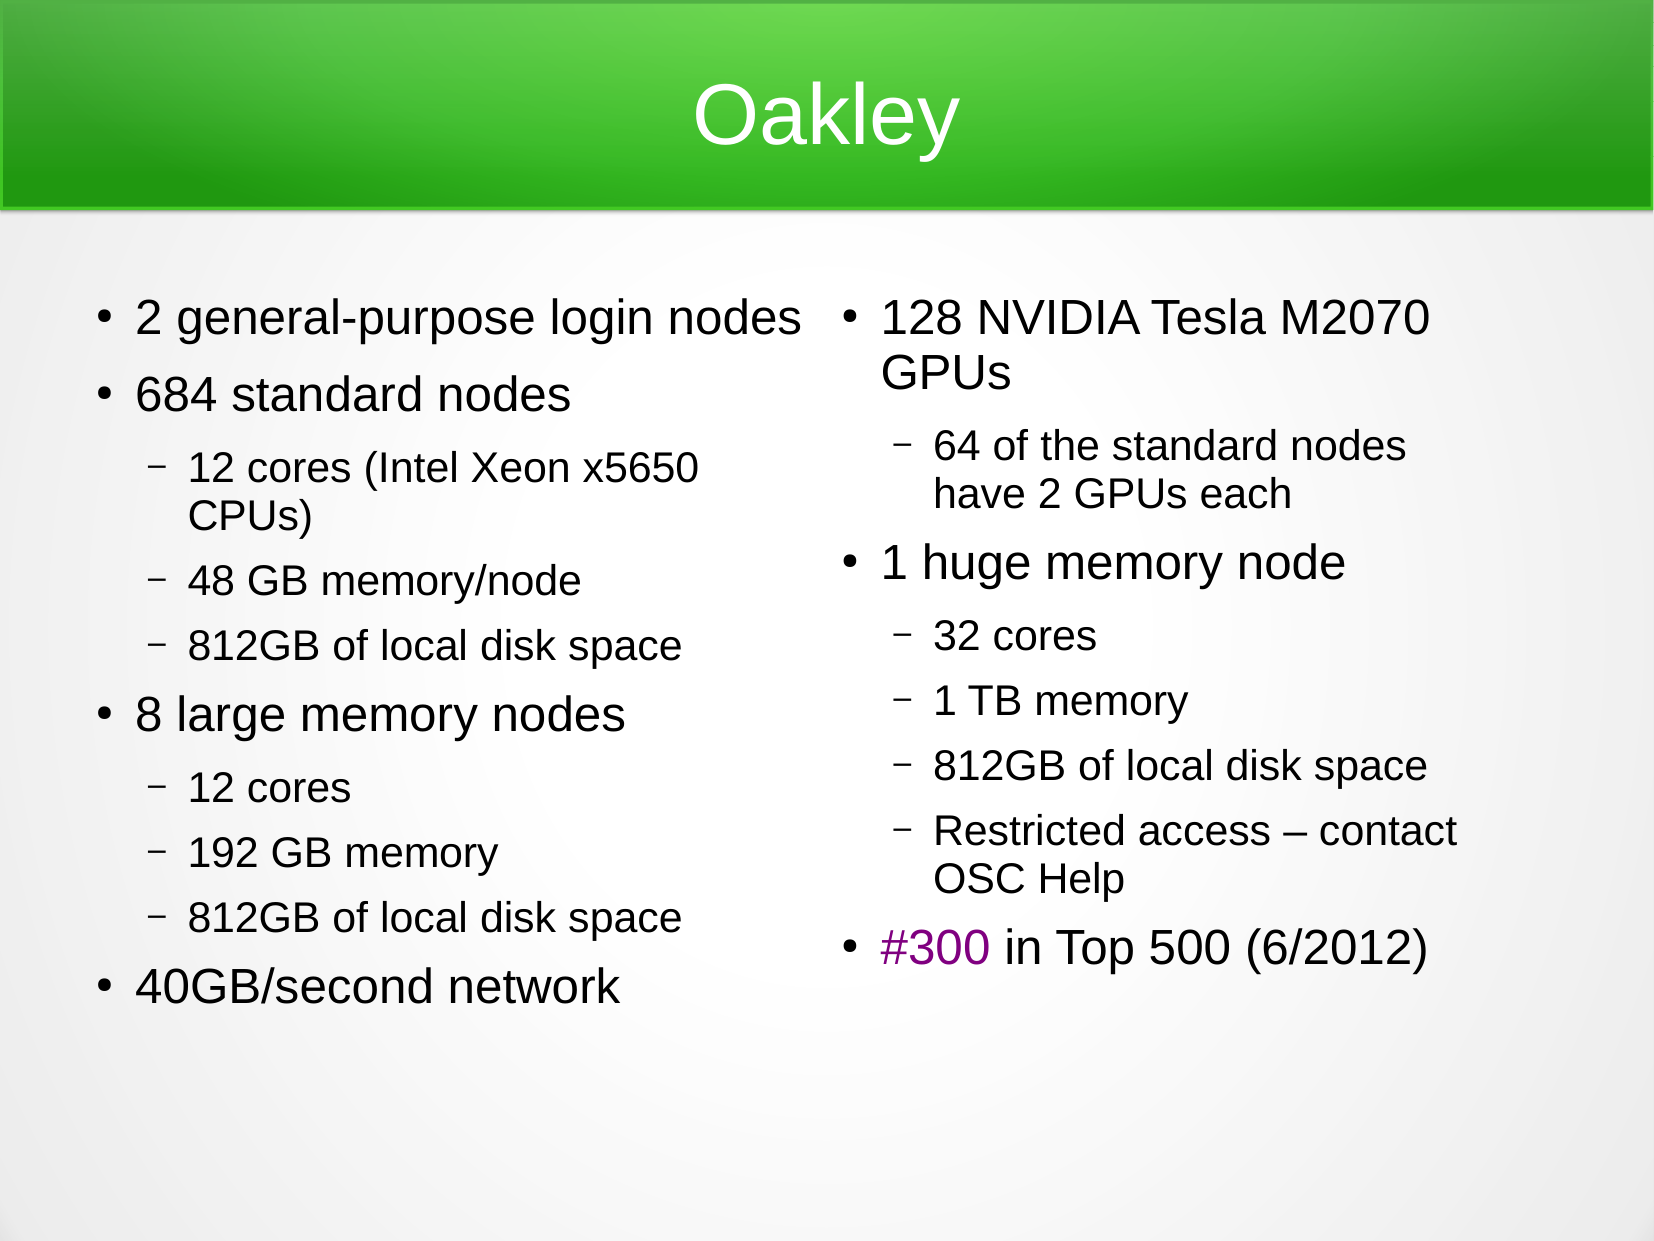

# Oakley
2 general-purpose login nodes
684 standard nodes
12 cores (Intel Xeon x5650 CPUs)
48 GB memory/node
812GB of local disk space
8 large memory nodes
12 cores
192 GB memory
812GB of local disk space
40GB/second network
128 NVIDIA Tesla M2070 GPUs
64 of the standard nodes have 2 GPUs each
1 huge memory node
32 cores
1 TB memory
812GB of local disk space
Restricted access – contact OSC Help
#300 in Top 500 (6/2012)